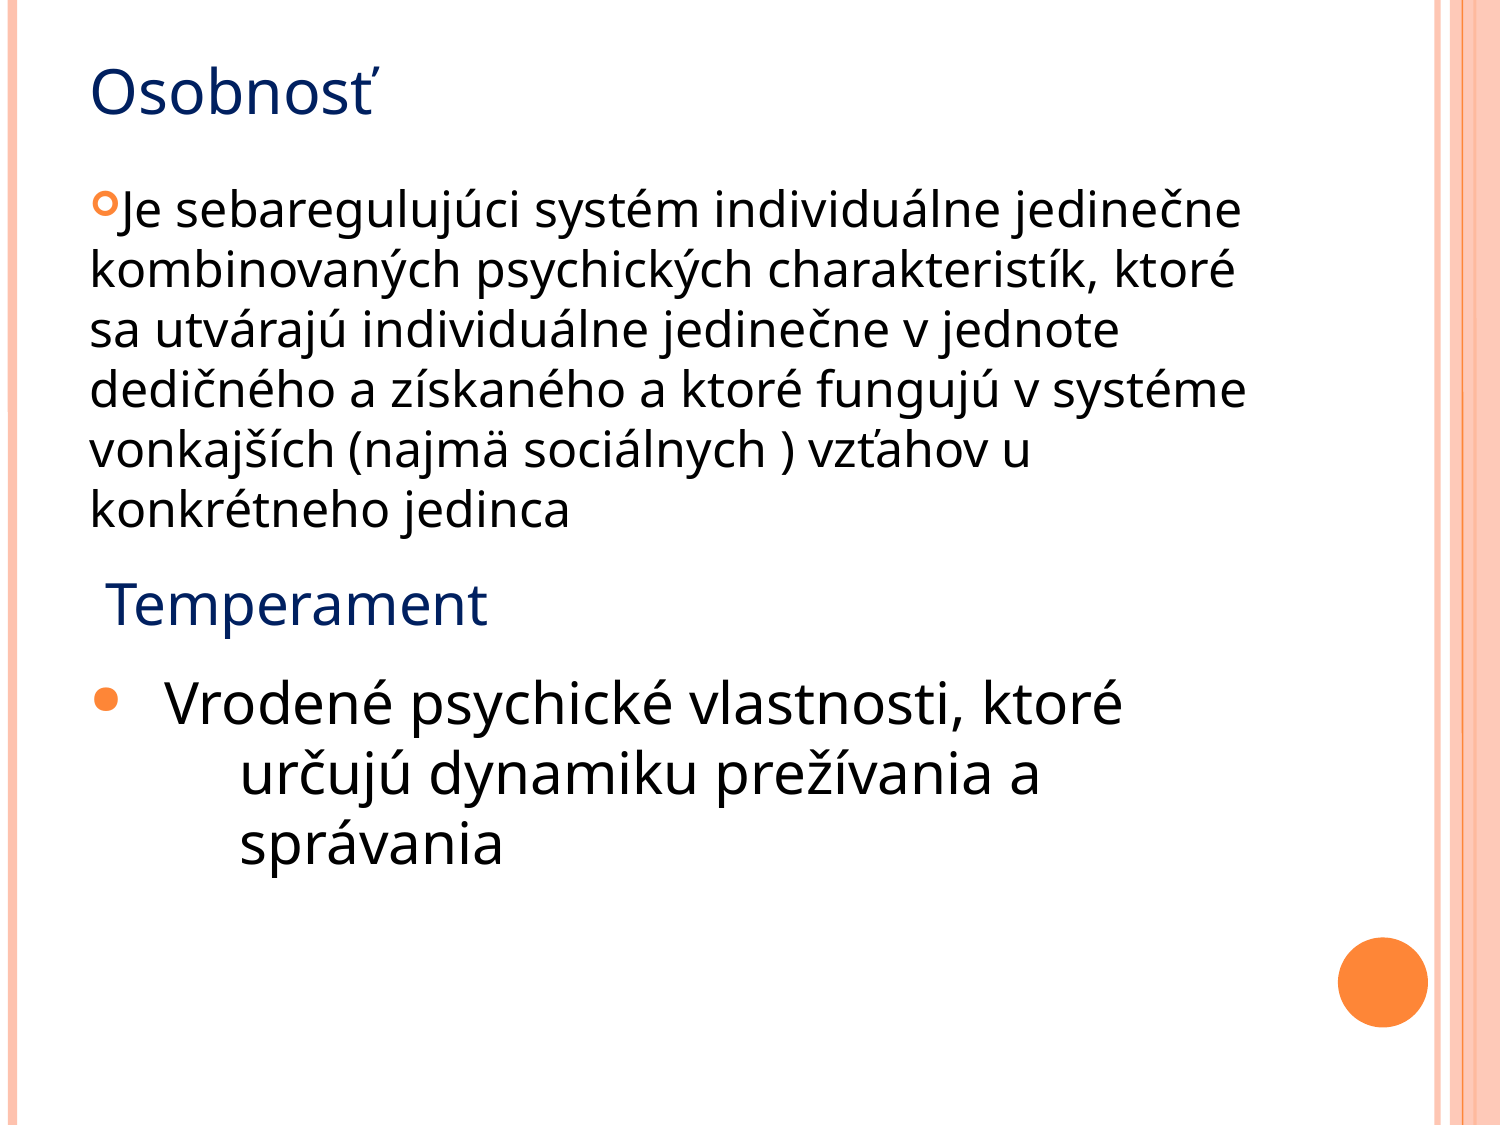

# Osobnosť
Je sebaregulujúci systém individuálne jedinečne kombinovaných psychických charakteristík, ktoré sa utvárajú individuálne jedinečne v jednote dedičného a získaného a ktoré fungujú v systéme vonkajších (najmä sociálnych ) vzťahov u konkrétneho jedinca
 Temperament
Vrodené psychické vlastnosti, ktoré určujú dynamiku prežívania a správania